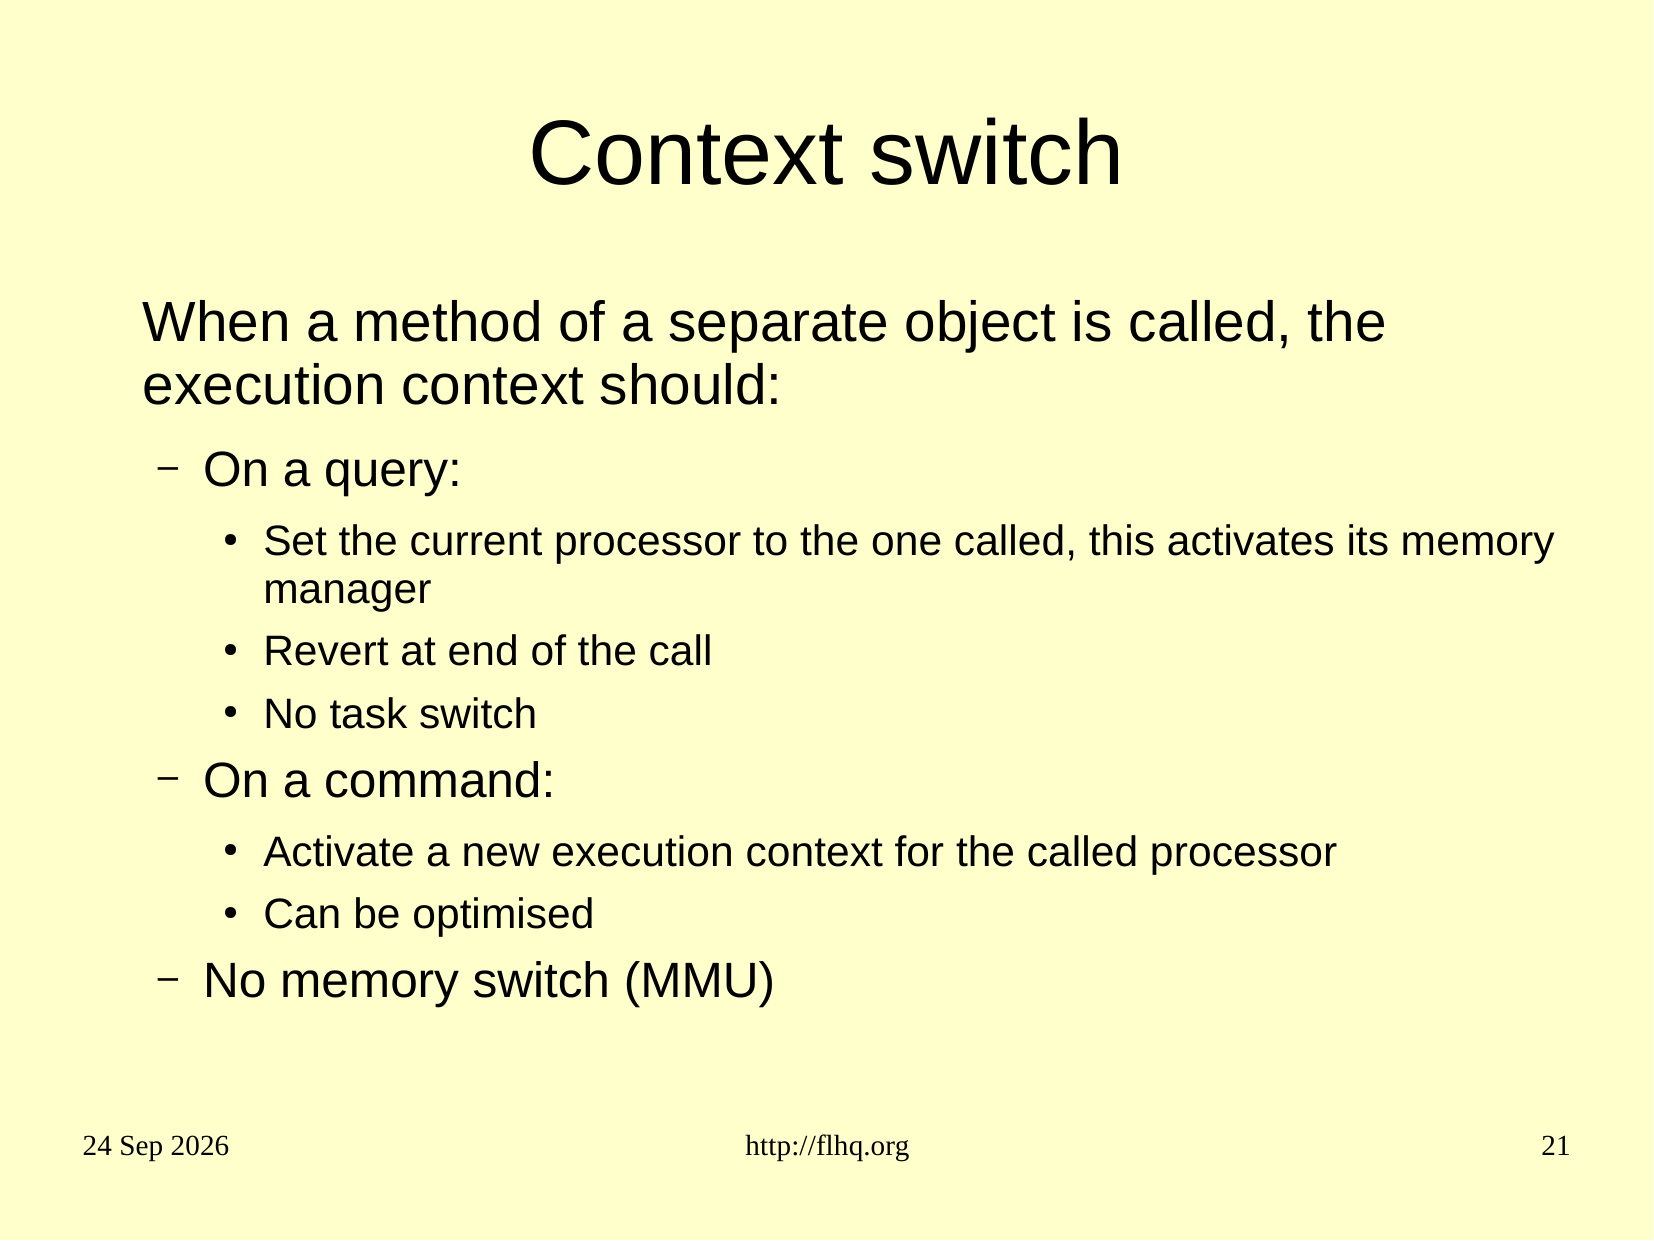

# Context switch
When a method of a separate object is called, the execution context should:
On a query:
Set the current processor to the one called, this activates its memory manager
Revert at end of the call
No task switch
On a command:
Activate a new execution context for the called processor
Can be optimised
No memory switch (MMU)
http://flhq.org
21